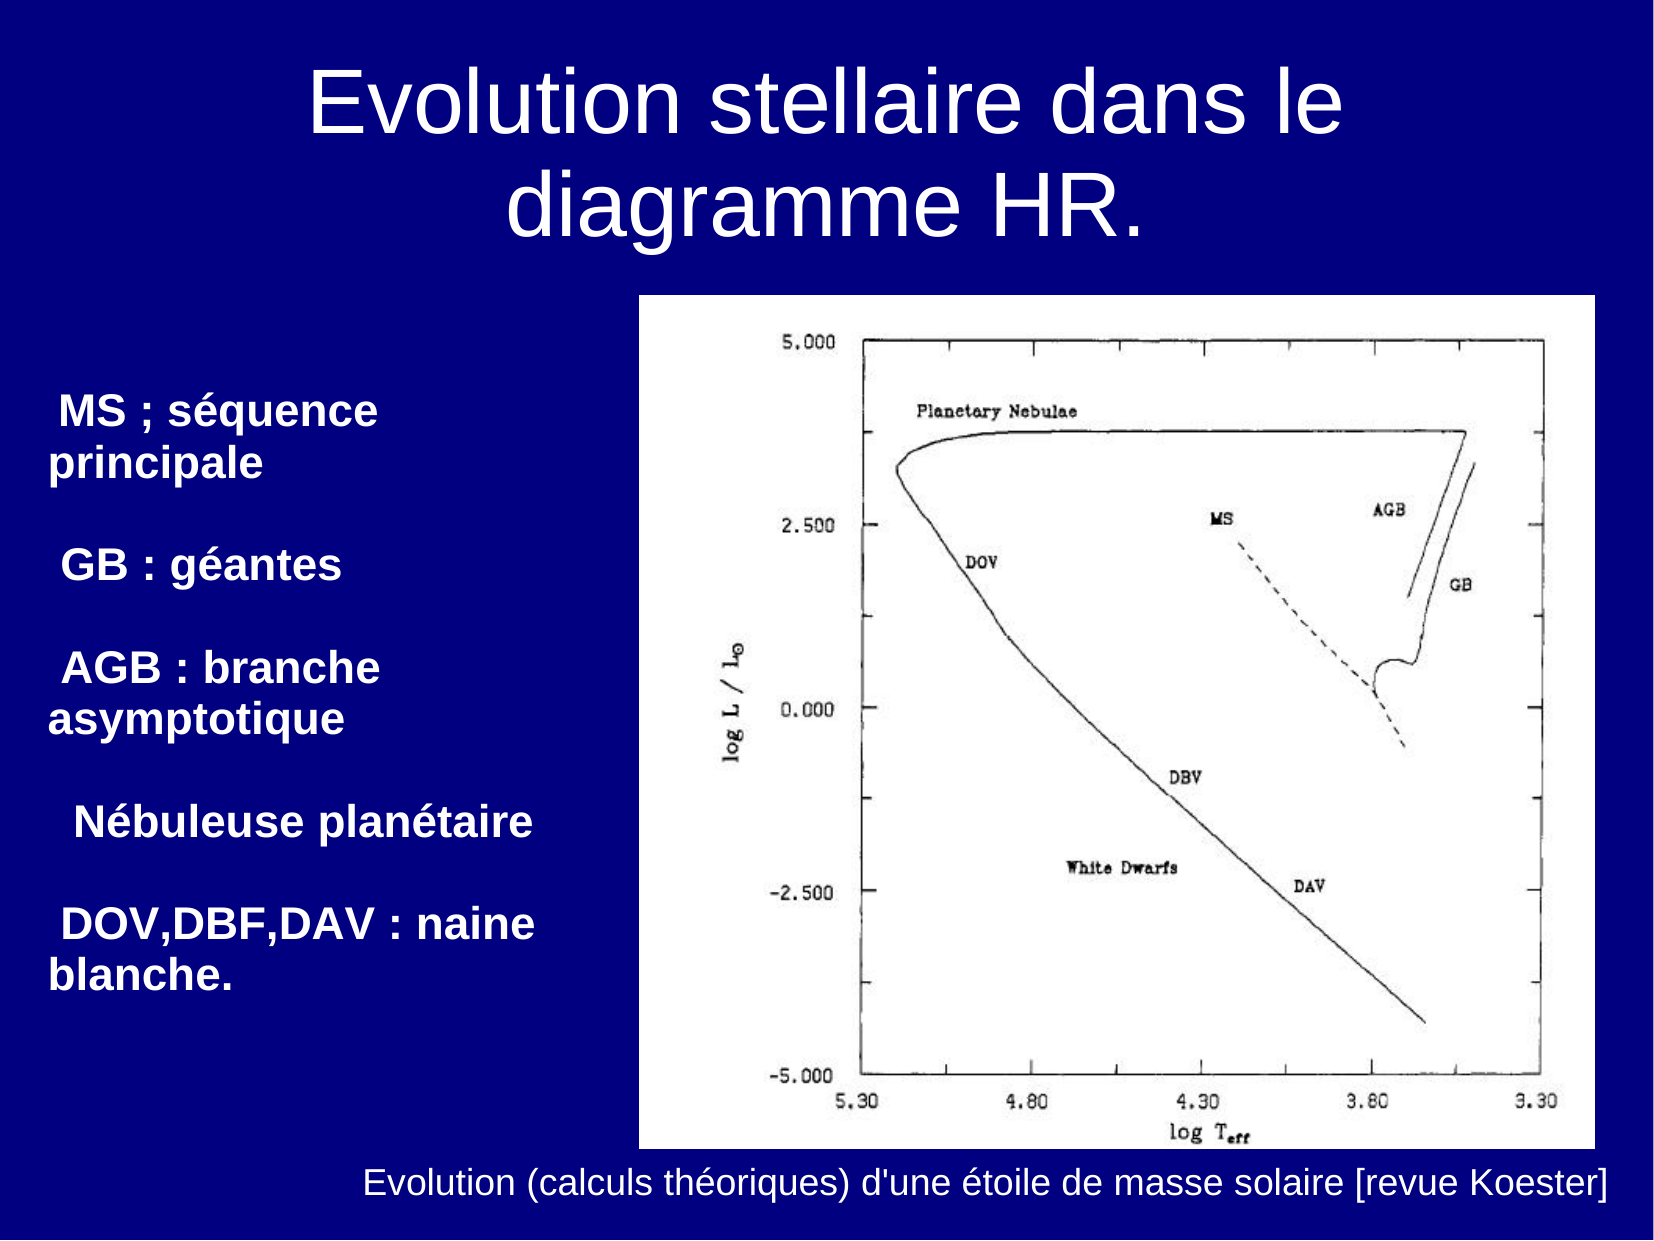

# Evolution stellaire dans le diagramme HR.
 MS ; séquence principale
 GB : géantes
 AGB : branche asymptotique
 Nébuleuse planétaire
 DOV,DBF,DAV : naine blanche.
Evolution (calculs théoriques) d'une étoile de masse solaire [revue Koester]